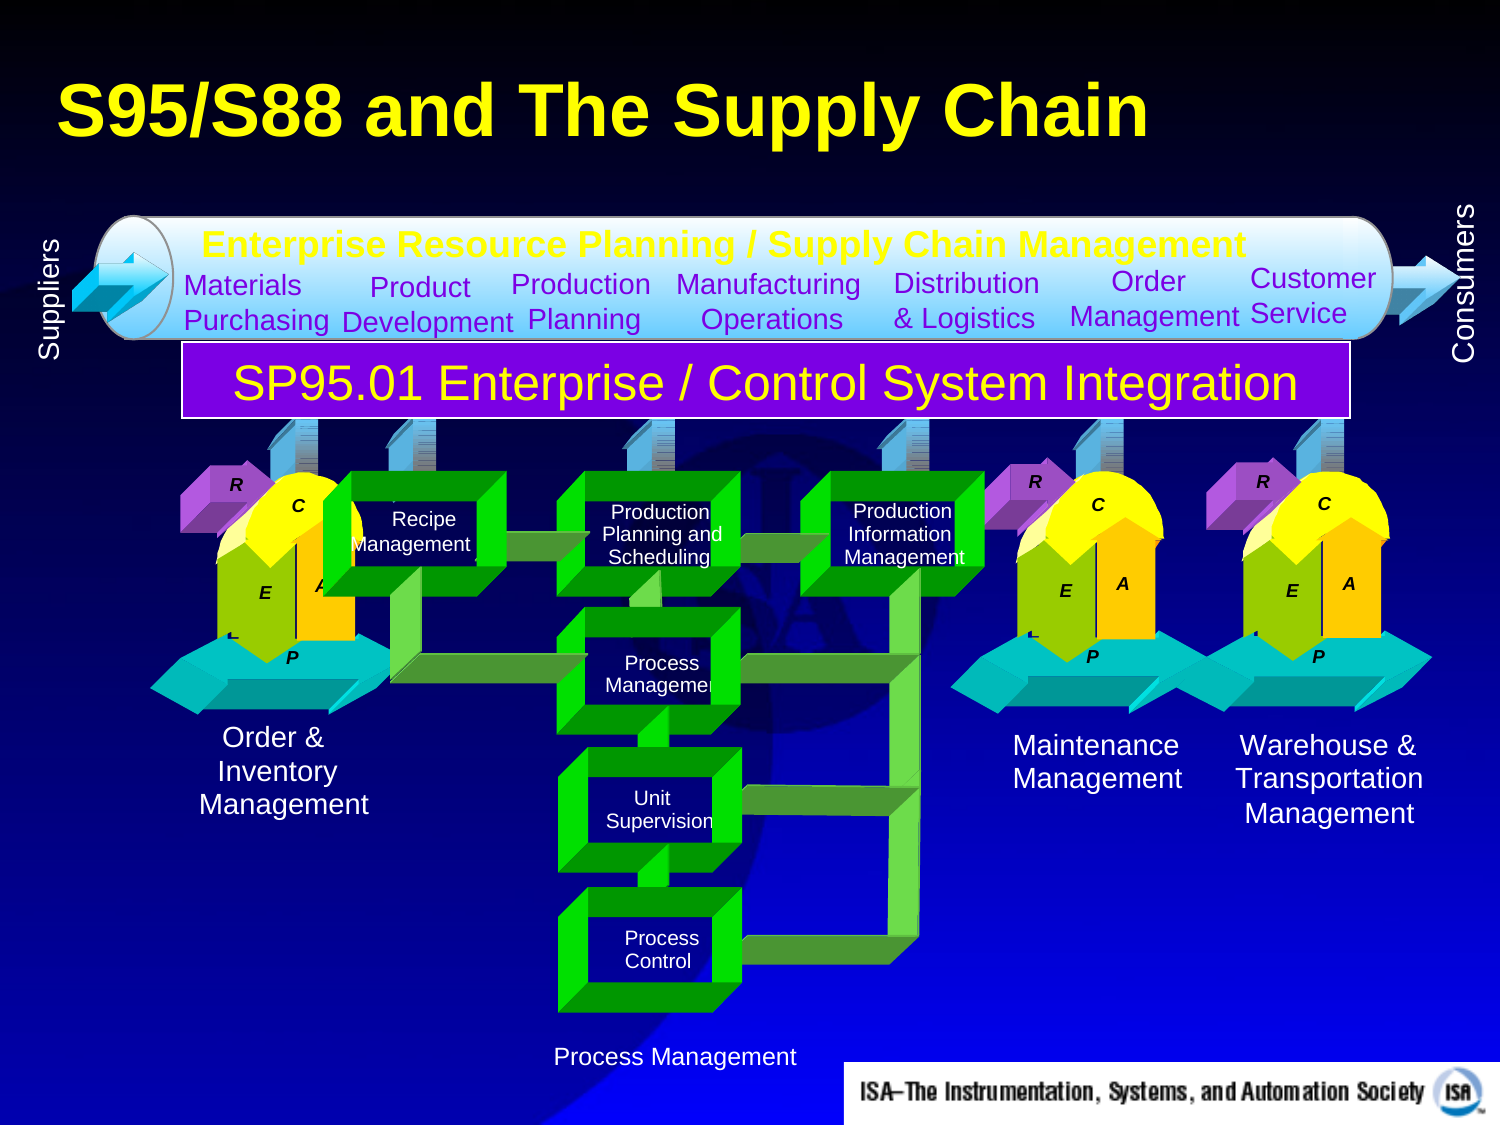

# S95/S88 and The Supply Chain
Enterprise Resource Planning / Supply Chain Management
Suppliers
Customer
Service
 Order
Management
Distribution
& Logistics
Production
 Planning
Manufacturing
 Operations
Materials
Purchasing
 Product
Development
Consumers
SP95.01 Enterprise / Control System Integration
R
C
A
E
P
Order &
Inventory
Management
R
C
A
E
P
Maintenance
Management
R
C
A
E
P
Warehouse &
Transportation
Management
Production
Production
Recipe
Planning and
Information
Management
Scheduling
Management
Process
Management
Unit
Supervision
Process
Control
Process Management